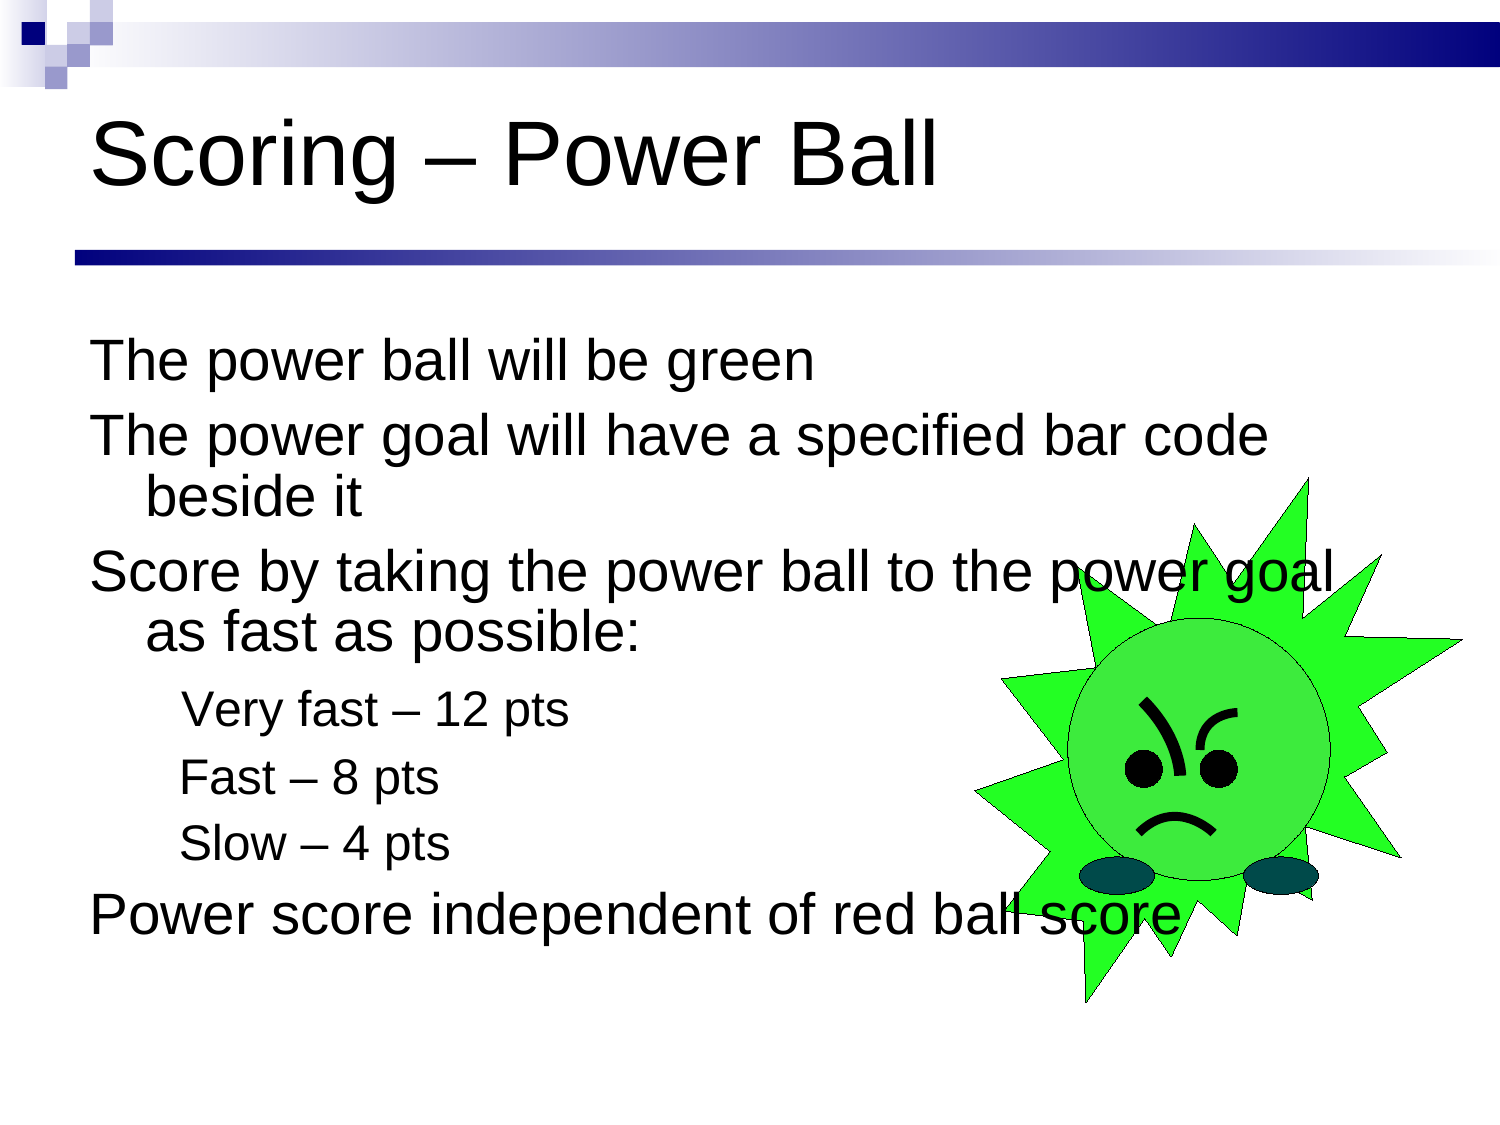

# Scoring – Power Ball
The power ball will be green
The power goal will have a specified bar code beside it
Score by taking the power ball to the power goal as fast as possible:
 Very fast – 12 pts
 Fast – 8 pts
 Slow – 4 pts
Power score independent of red ball score